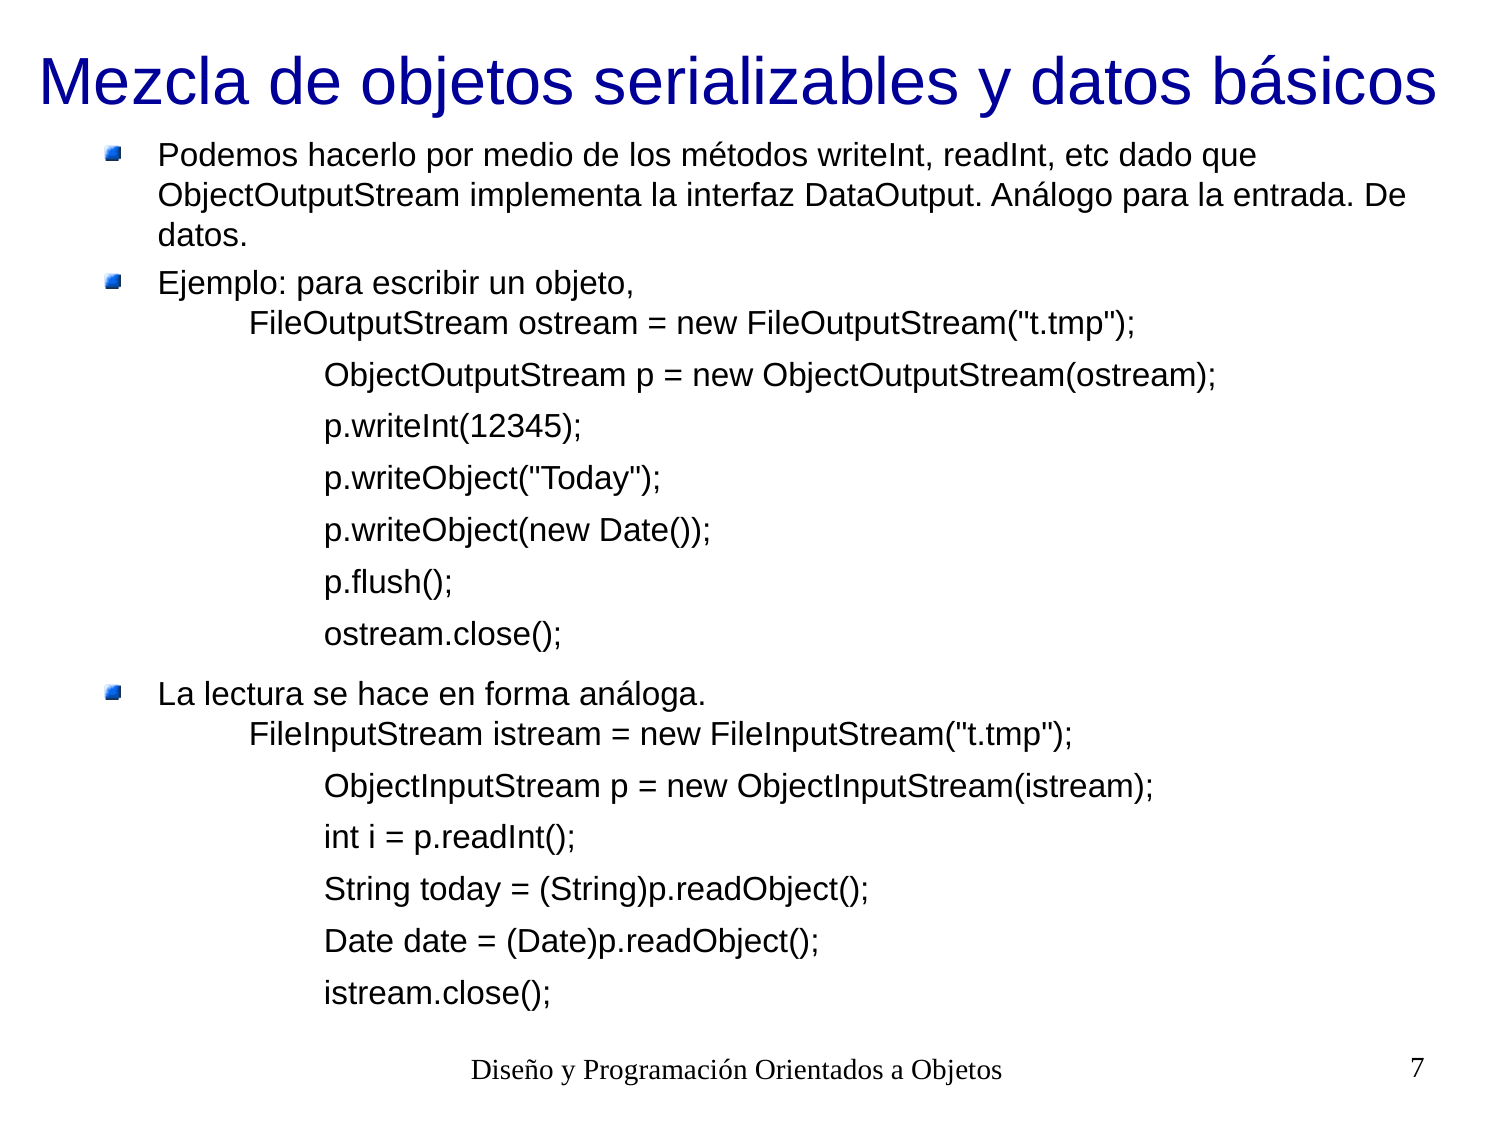

# Mezcla de objetos serializables y datos básicos
Podemos hacerlo por medio de los métodos writeInt, readInt, etc dado que ObjectOutputStream implementa la interfaz DataOutput. Análogo para la entrada. De datos.
Ejemplo: para escribir un objeto,
FileOutputStream ostream = new FileOutputStream("t.tmp");
	ObjectOutputStream p = new ObjectOutputStream(ostream);
	p.writeInt(12345);
	p.writeObject("Today");
	p.writeObject(new Date());
	p.flush();
	ostream.close();
La lectura se hace en forma análoga.
FileInputStream istream = new FileInputStream("t.tmp");
	ObjectInputStream p = new ObjectInputStream(istream);
	int i = p.readInt();
	String today = (String)p.readObject();
	Date date = (Date)p.readObject();
	istream.close();
7